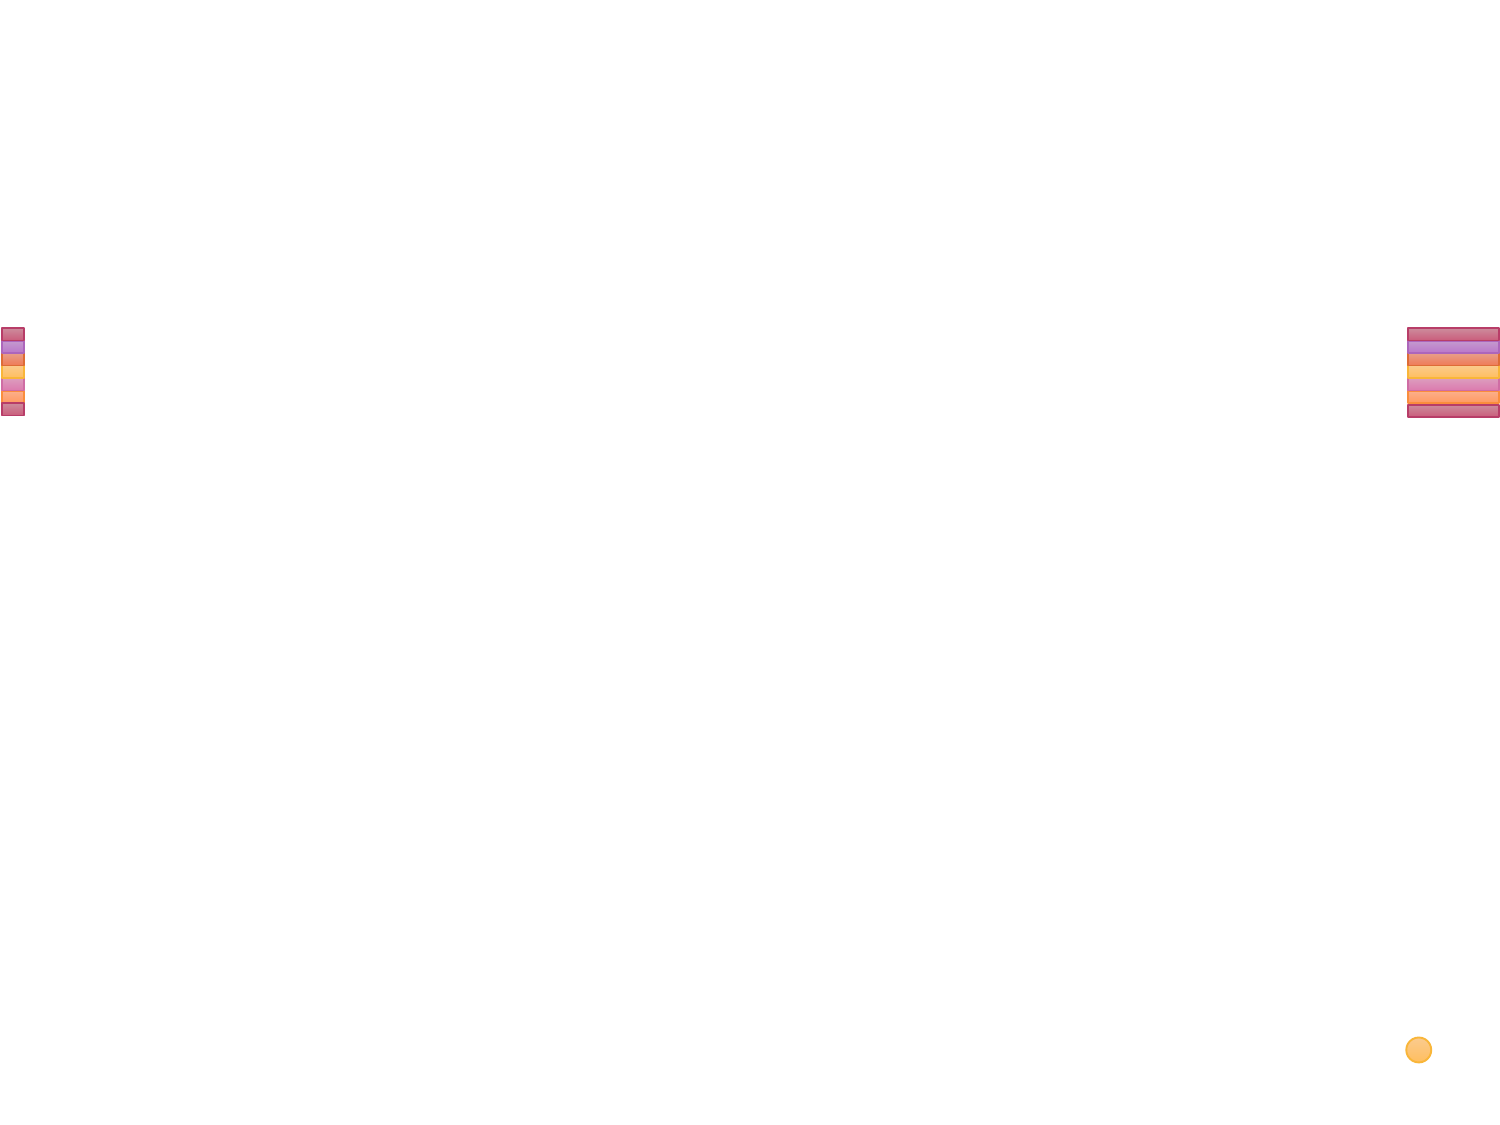

V.- FLEXIBILIDAD TEMPORAL
(II)
# Límites a la Distribución irregular de la jornada.
-los períodos mínimos de descanso diario y semanal previstos en la Ley
-los límites de jornada legal, convencional o contractualmente pactados
-la distribución irregular hace referencia a la jornada ordinaria, y no a la jornada extraordinaria,
-los contratos a tiempo parcial (art.12 ET) esta distribución irregular no podrá suponer más de una interrupción diaria en los casos de jornada partida (art.12.4b) ET) y la distribución irregular no puede afectar a las horas complementarias.
-los derechos fundamentales: la conciliación de la vida personal laboral y familiar y el derecho a la no discriminación por razón de sexo, así como la protección a la familia (arts.14 y 39 CE)
que la petición de adaptación de jornada por la trabajadora no sea atendible por falta de desarrollo convencional (art.34.8 ET y STC 24/11), no supone que la facultad del empresario de distribuir irregularmente la jornada quede exenta de respetar y ponderar el derecho a la no discriminación por razón de sexo en relación con la conciliación de la vida familiar y laboral (Art.34.2 ET y STC 3/07) de forma y manera que si tales circunstancias no se toman en consideración a la hora de seleccionar los trabajadores/as afectados, podemos hallarnos, con toda claridad, ante una discriminación indirecta
Bolsa 40 horas II AENC??